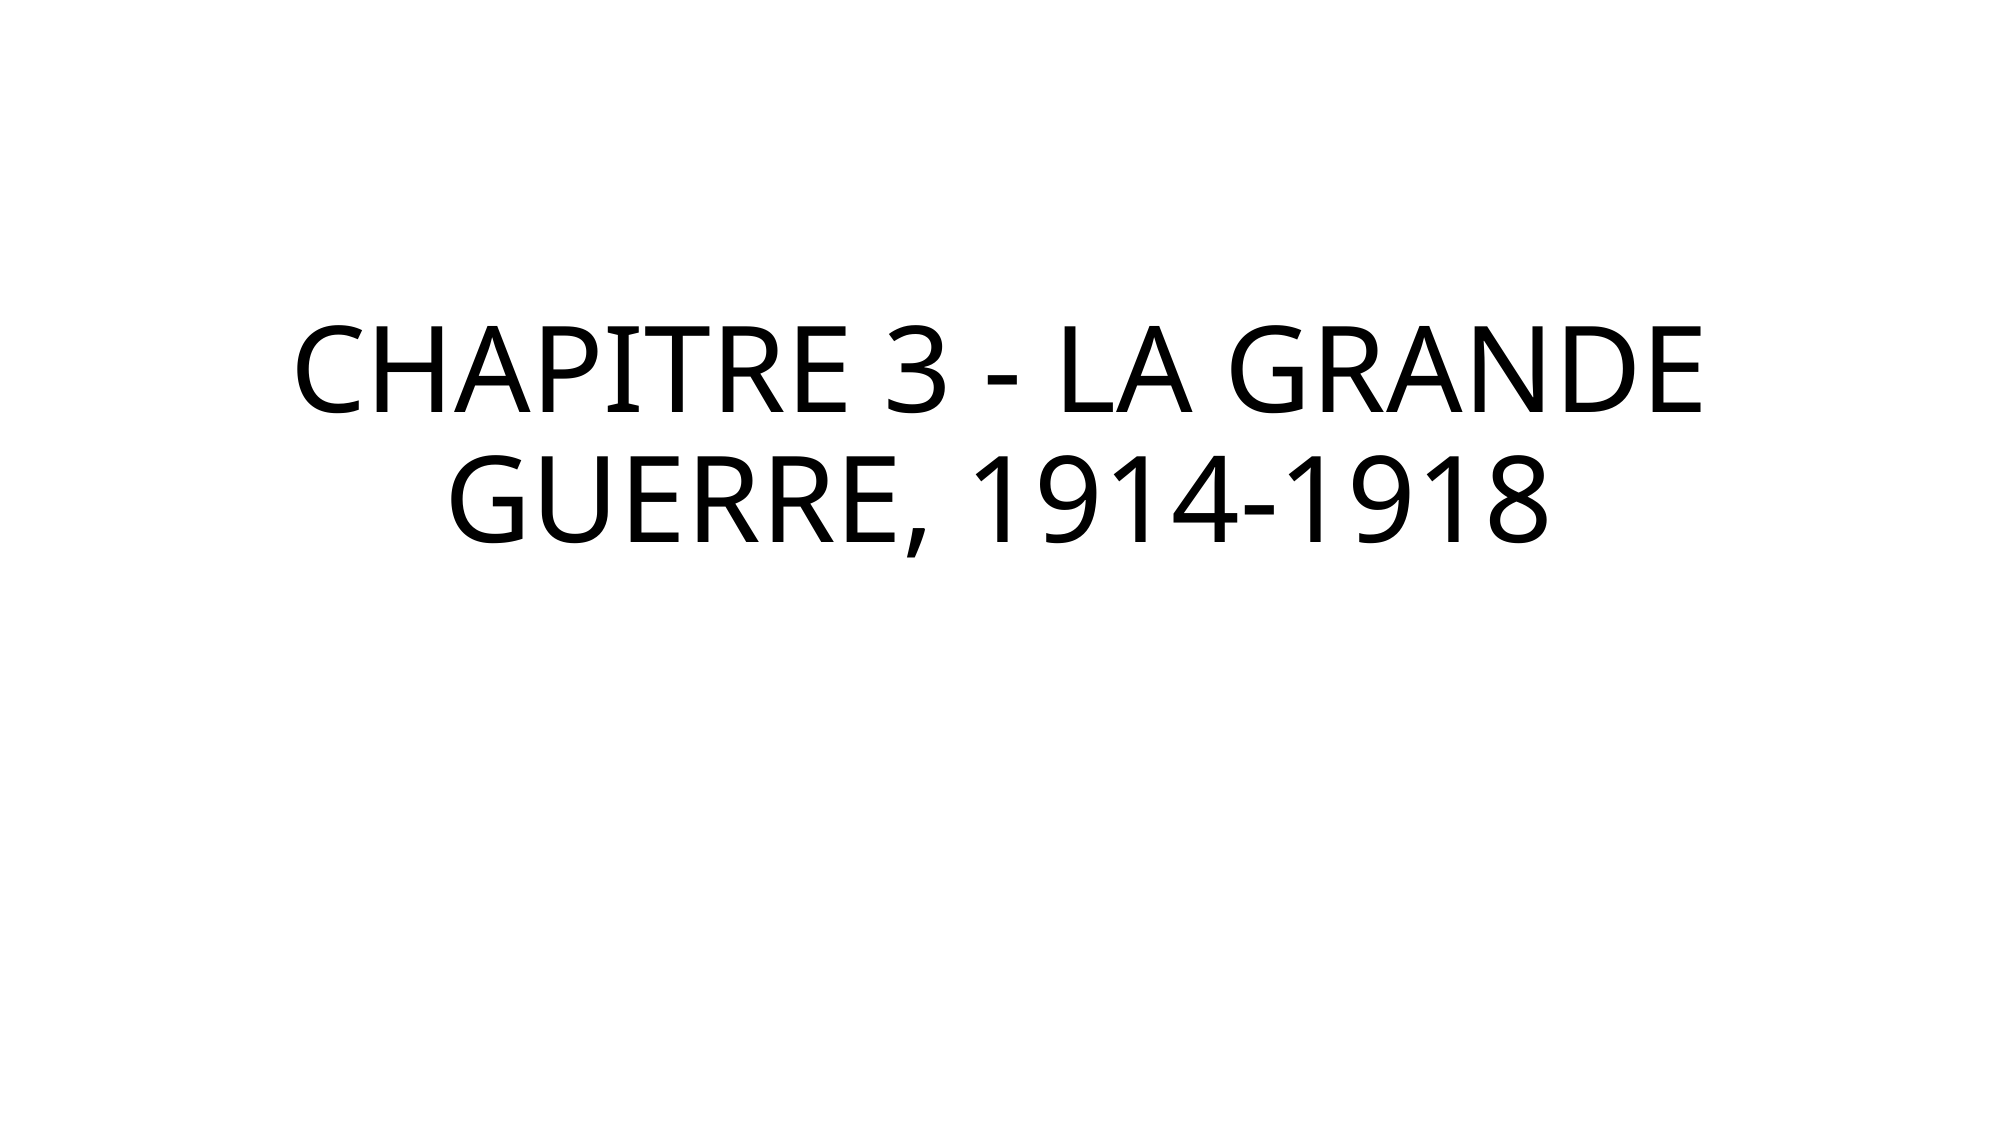

# CHAPITRE 3 - LA GRANDE GUERRE, 1914-1918